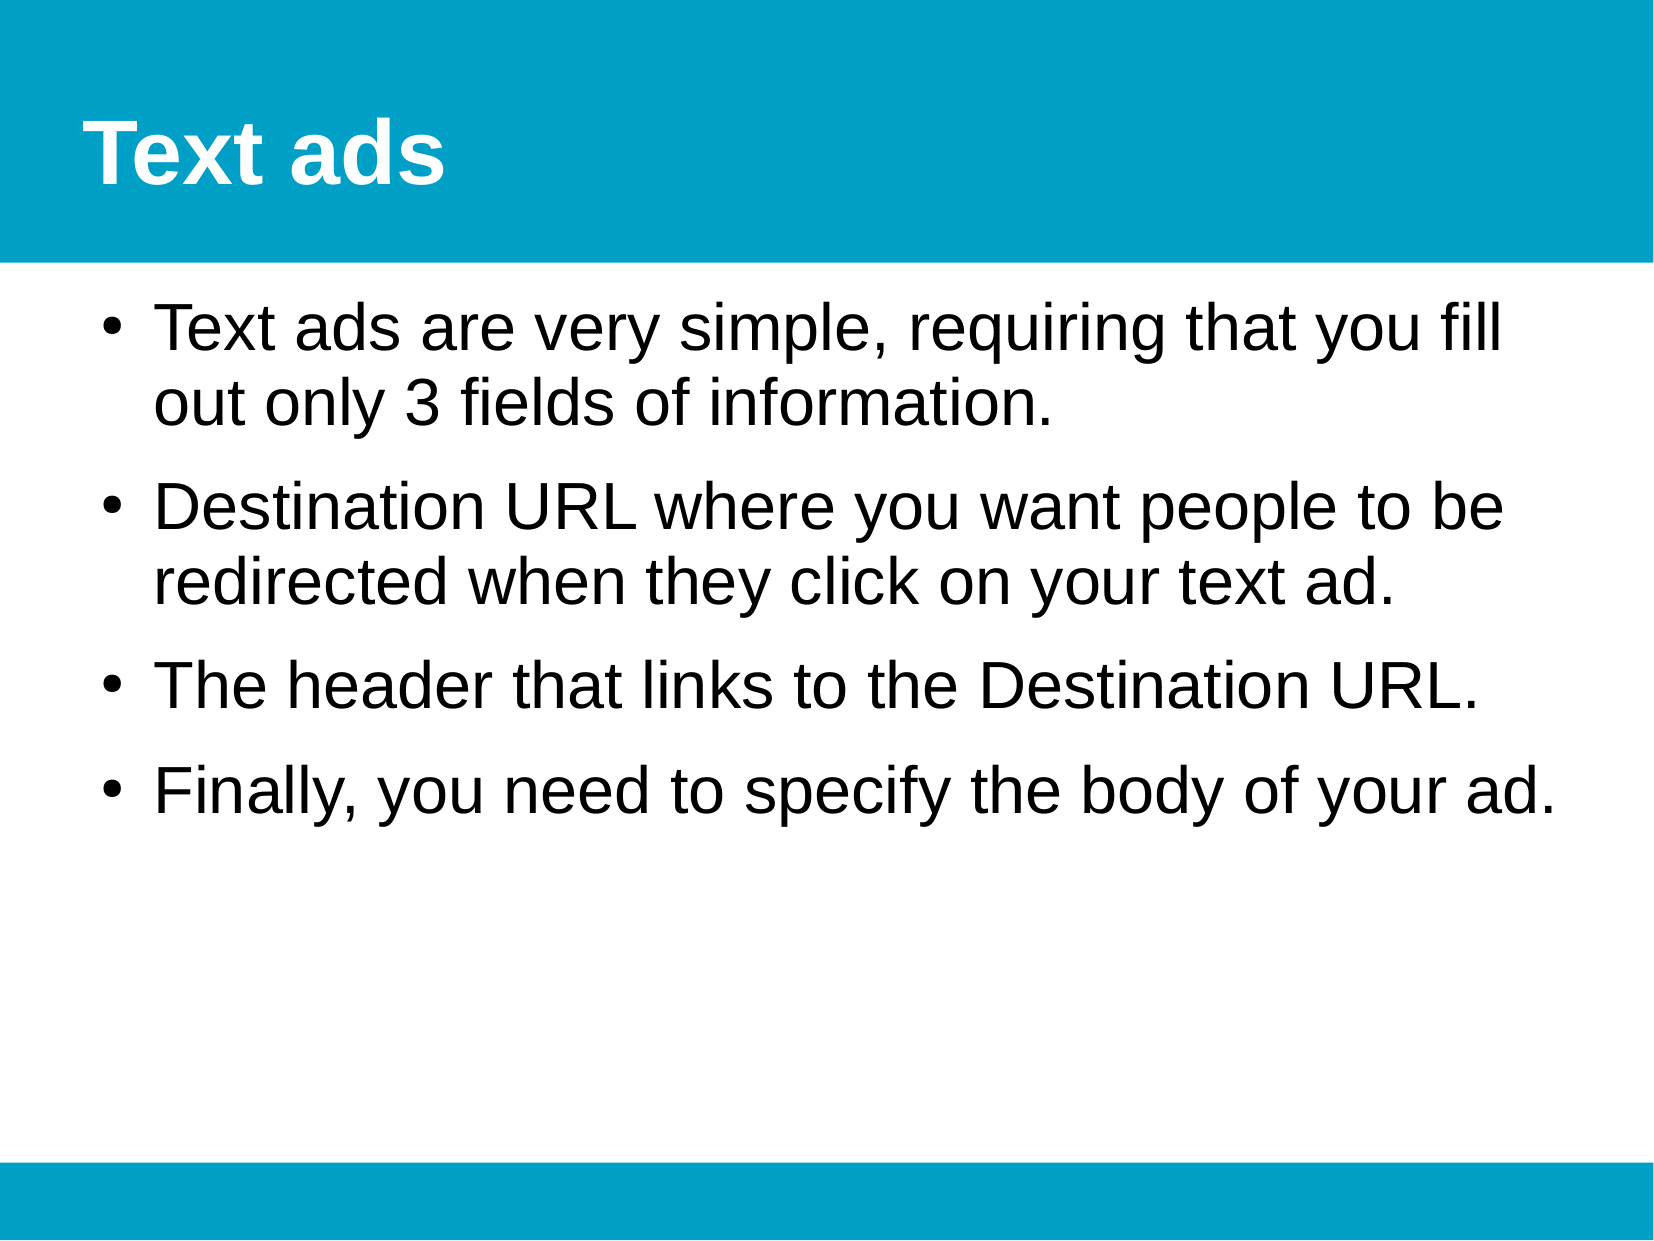

# Text ads
Text ads are very simple, requiring that you fill out only 3 fields of information.
Destination URL where you want people to be redirected when they click on your text ad.
The header that links to the Destination URL.
Finally, you need to specify the body of your ad.